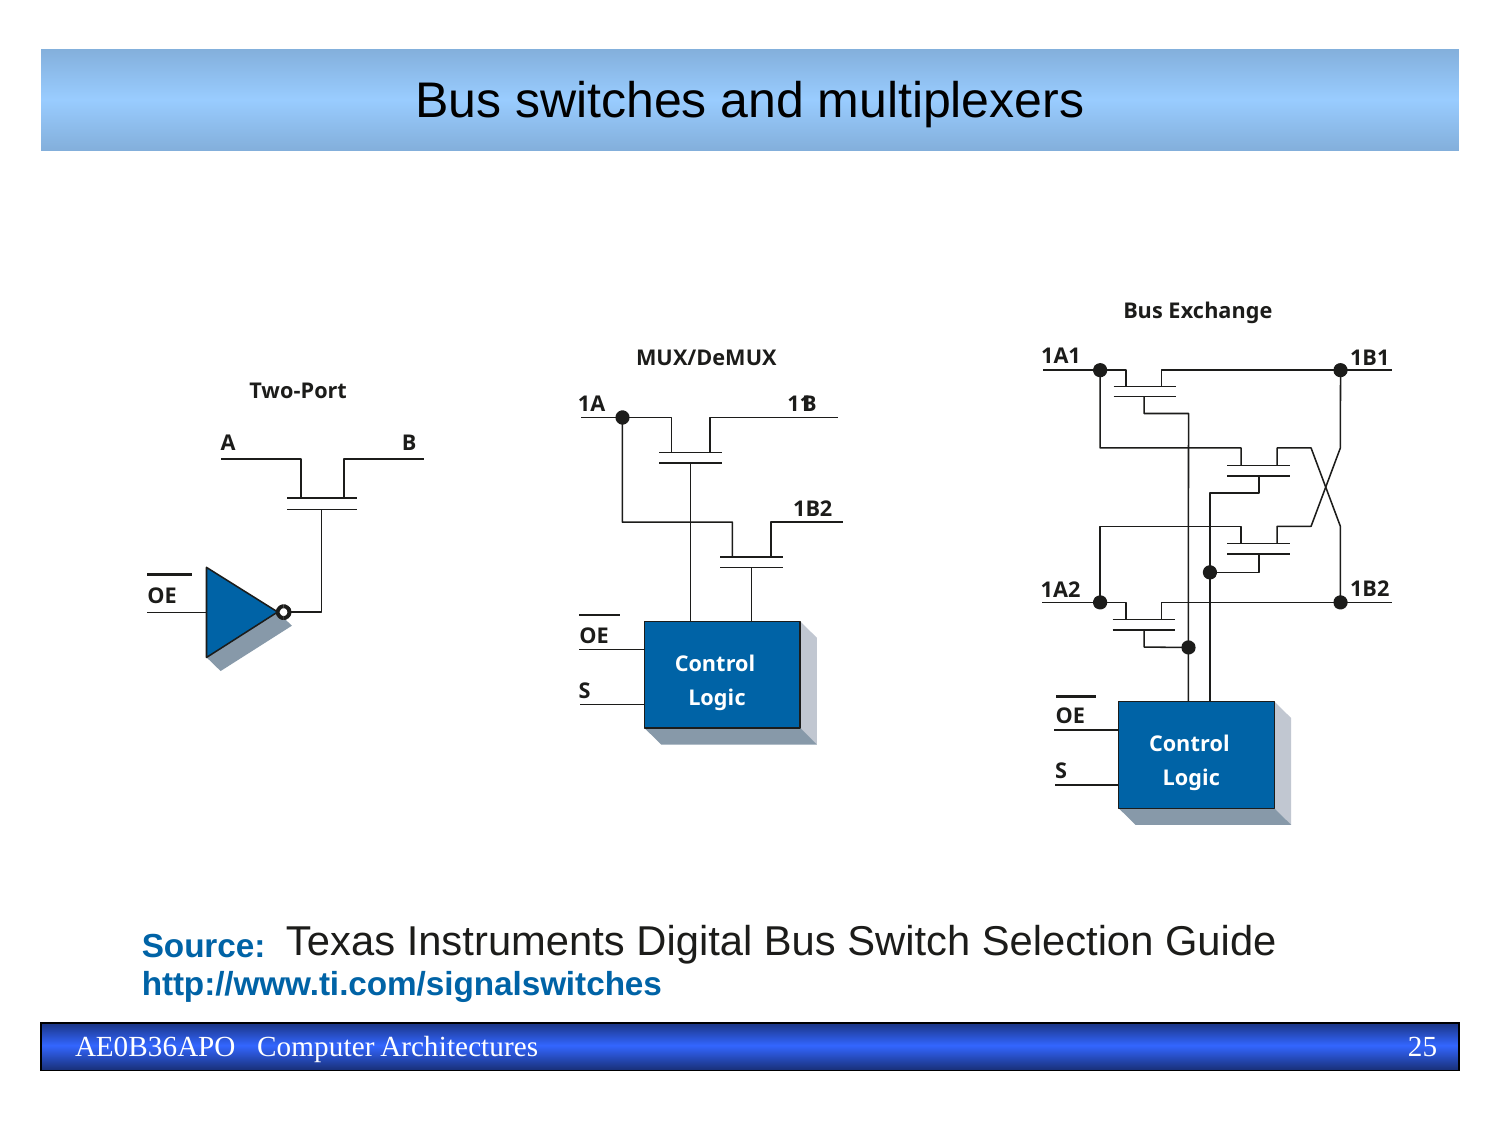

# Bus switches and multiplexers
Bus Exchange
1A1
1B1
1B2
1A2
OE
Control
S
Logic
MUX/DeMUX
11
B
1A
1B2
OE
Control
S
Logic
Two-Port
B
A
OE
Texas Instruments Digital Bus Switch Selection Guide
Source:
http://www.ti.com/signalswitches
AE0B36APO Computer Architectures
25